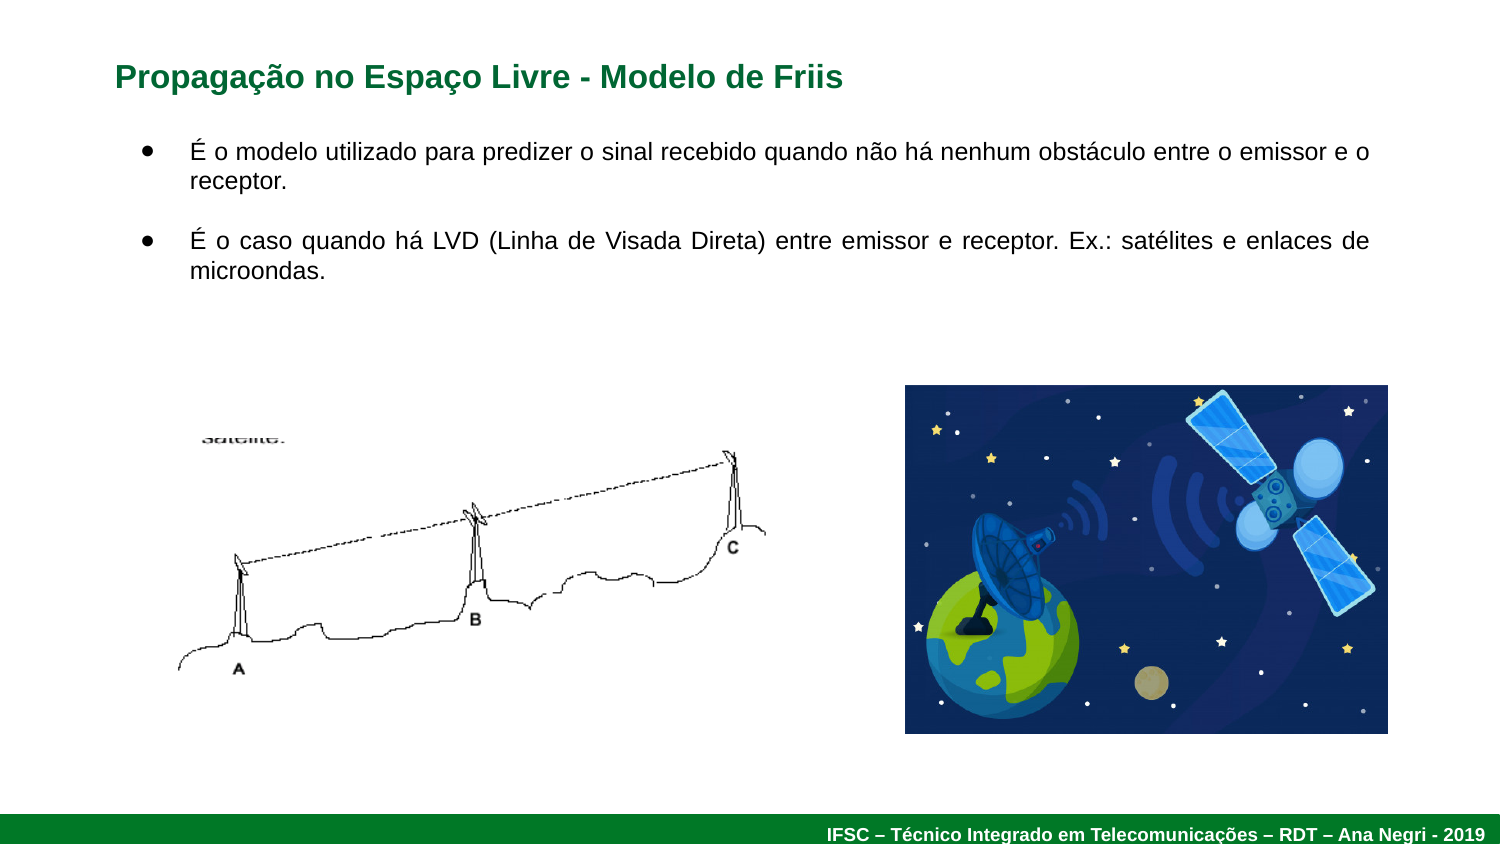

Propagação no Espaço Livre - Modelo de Friis
É o modelo utilizado para predizer o sinal recebido quando não há nenhum obstáculo entre o emissor e o receptor.
É o caso quando há LVD (Linha de Visada Direta) entre emissor e receptor. Ex.: satélites e enlaces de microondas.
Subtração
IFSC – Técnico Integrado em Telecomunicações – RDT – Ana Negri - 2019